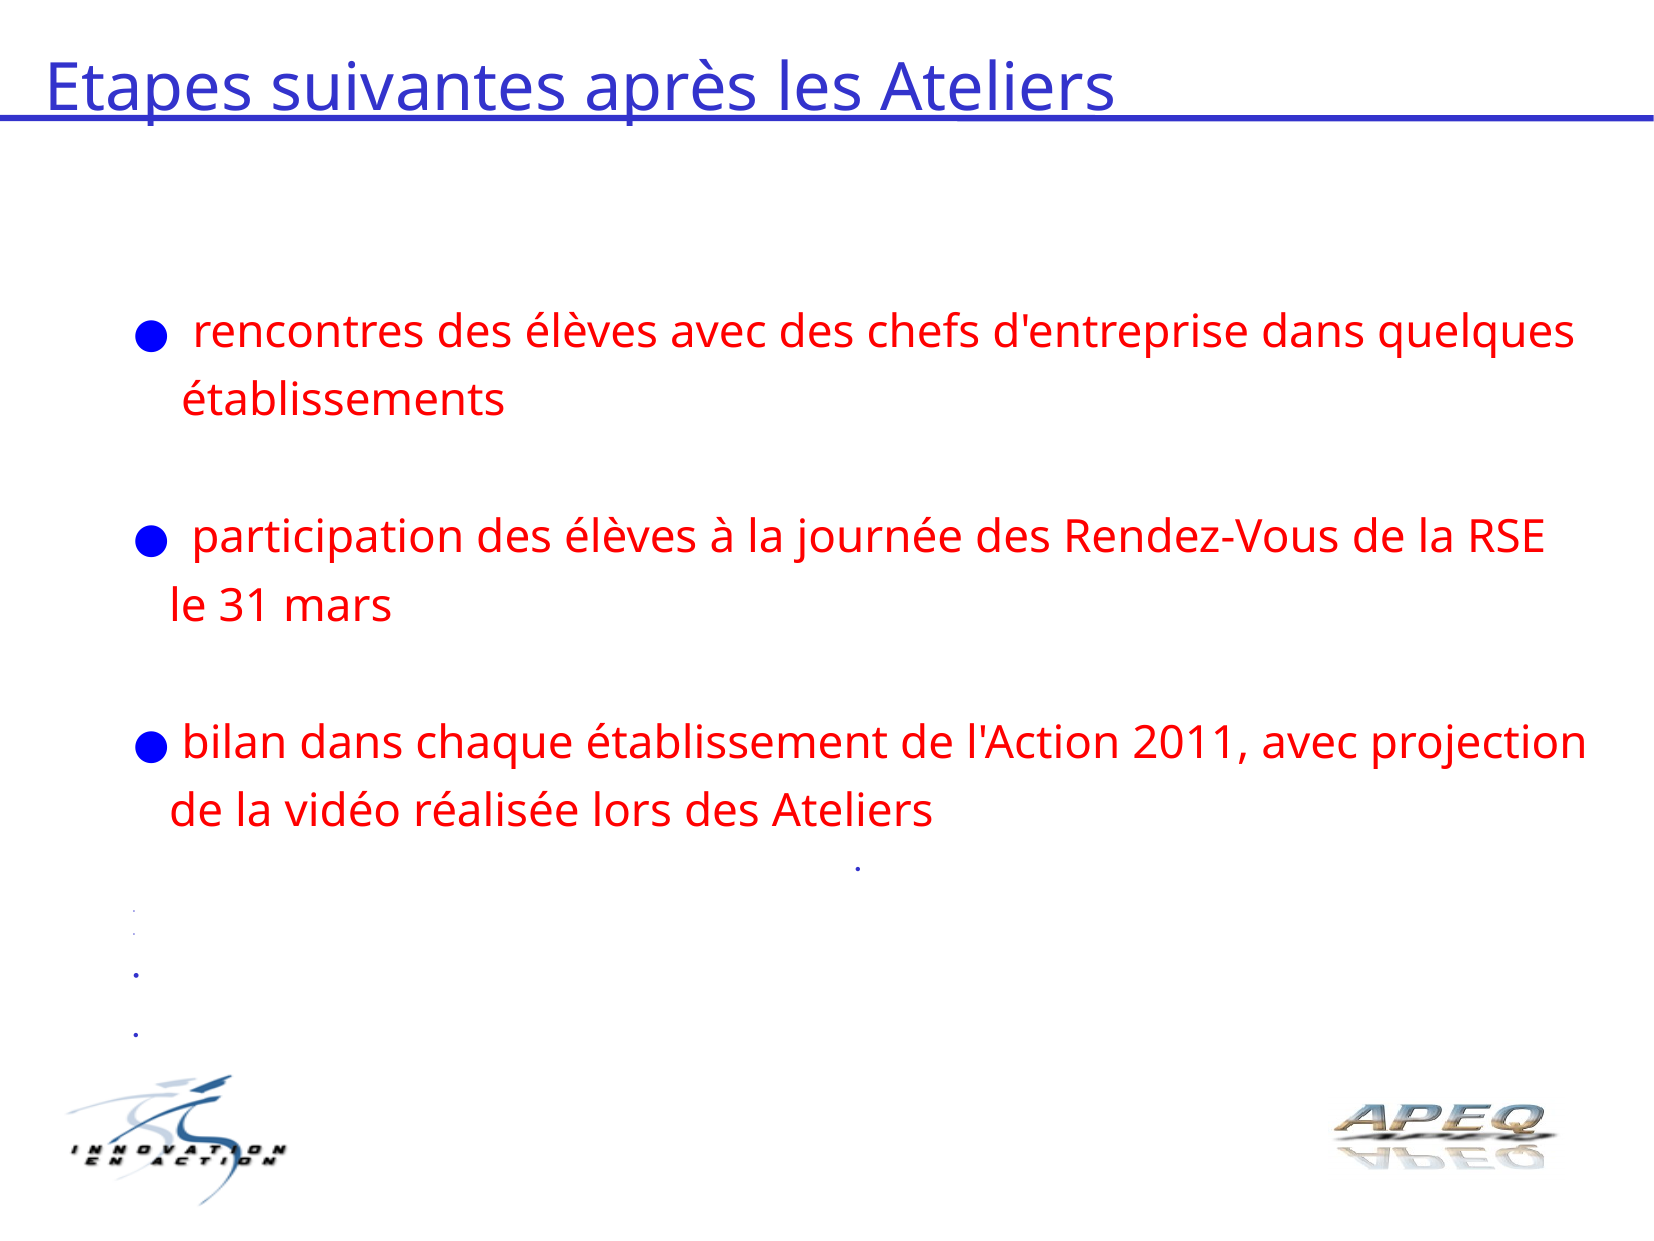

Etapes suivantes après les Ateliers
● rencontres des élèves avec des chefs d'entreprise dans quelques
 établissements
● participation des élèves à la journée des Rendez-Vous de la RSE
 le 31 mars
● bilan dans chaque établissement de l'Action 2011, avec projection
 de la vidéo réalisée lors des Ateliers